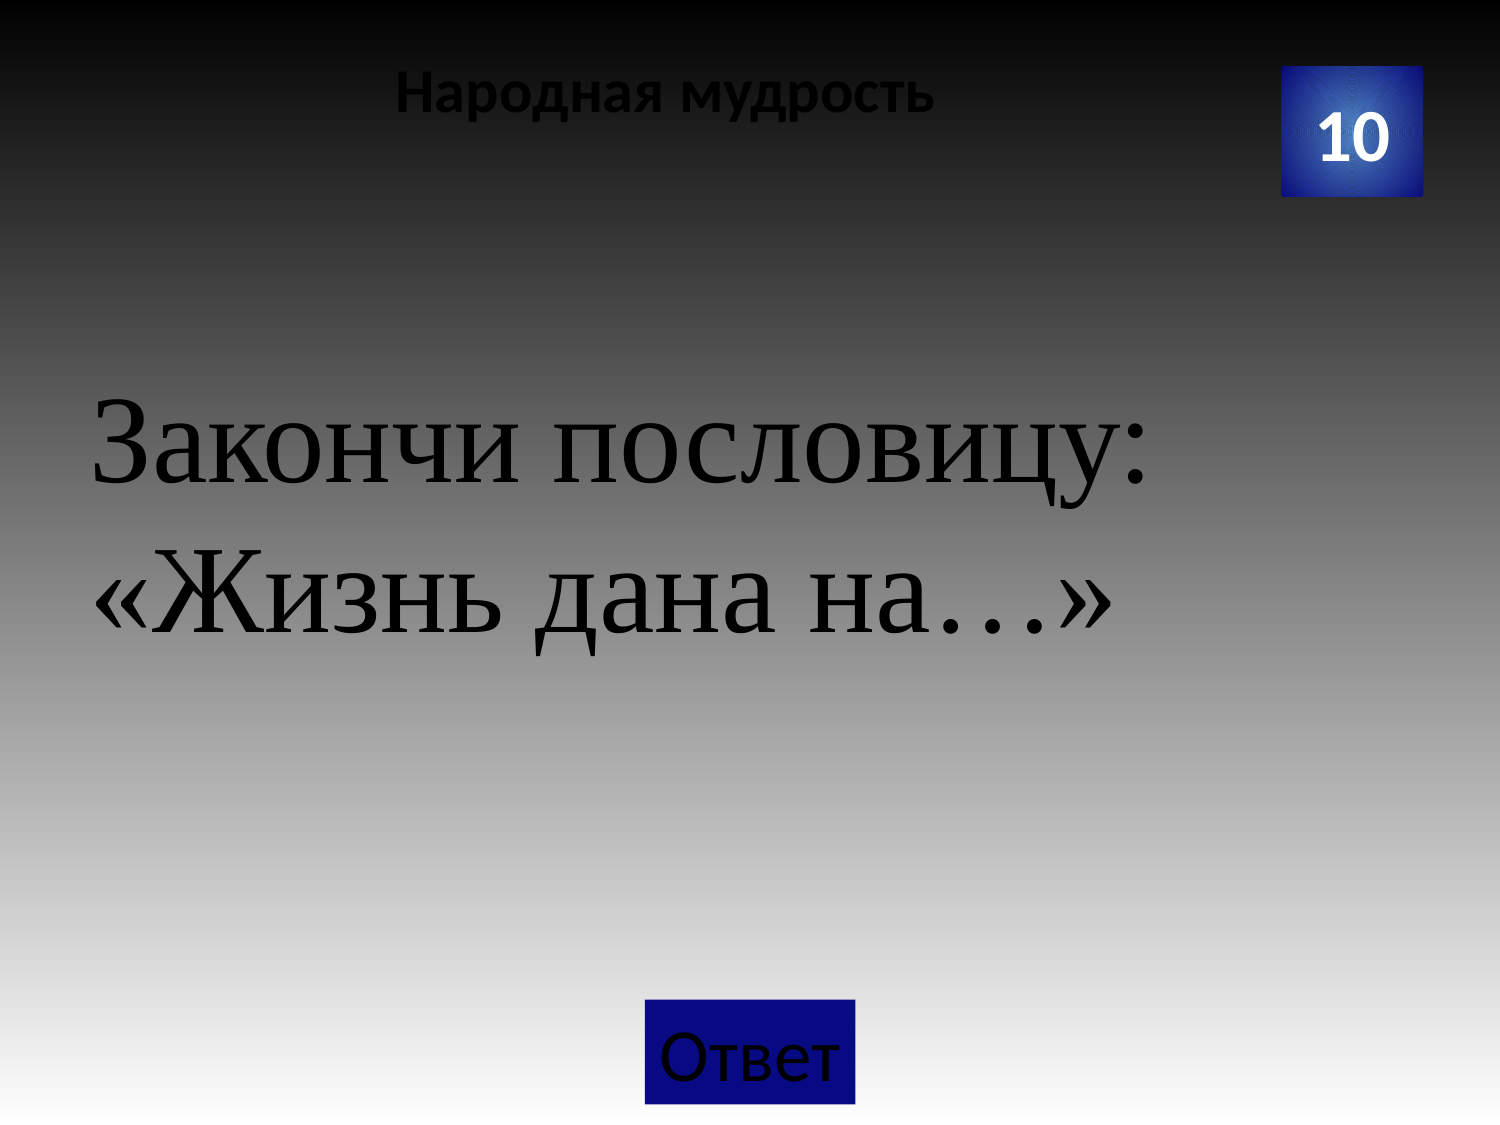

# Народная мудрость
10
Закончи пословицу: «Жизнь дана на…»